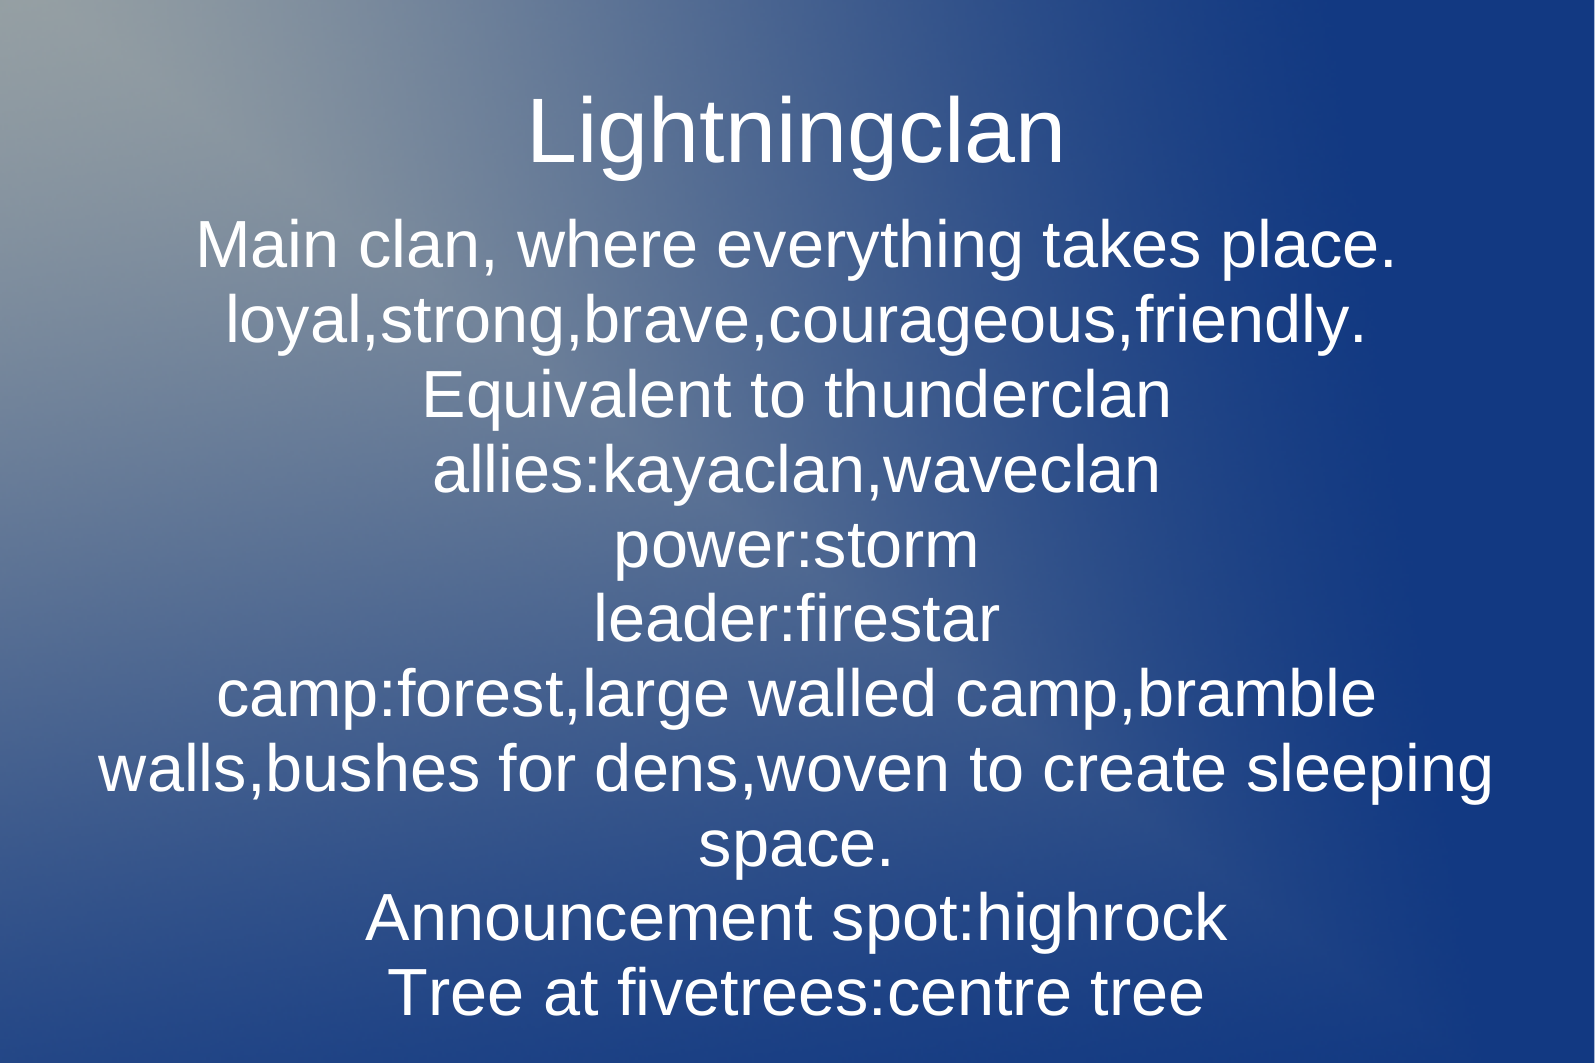

Lightningclan
# Main clan, where everything takes place. loyal,strong,brave,courageous,friendly.
Equivalent to thunderclan
allies:kayaclan,waveclan
power:storm
leader:firestar
camp:forest,large walled camp,bramble walls,bushes for dens,woven to create sleeping space.
Announcement spot:highrock
Tree at fivetrees:centre tree